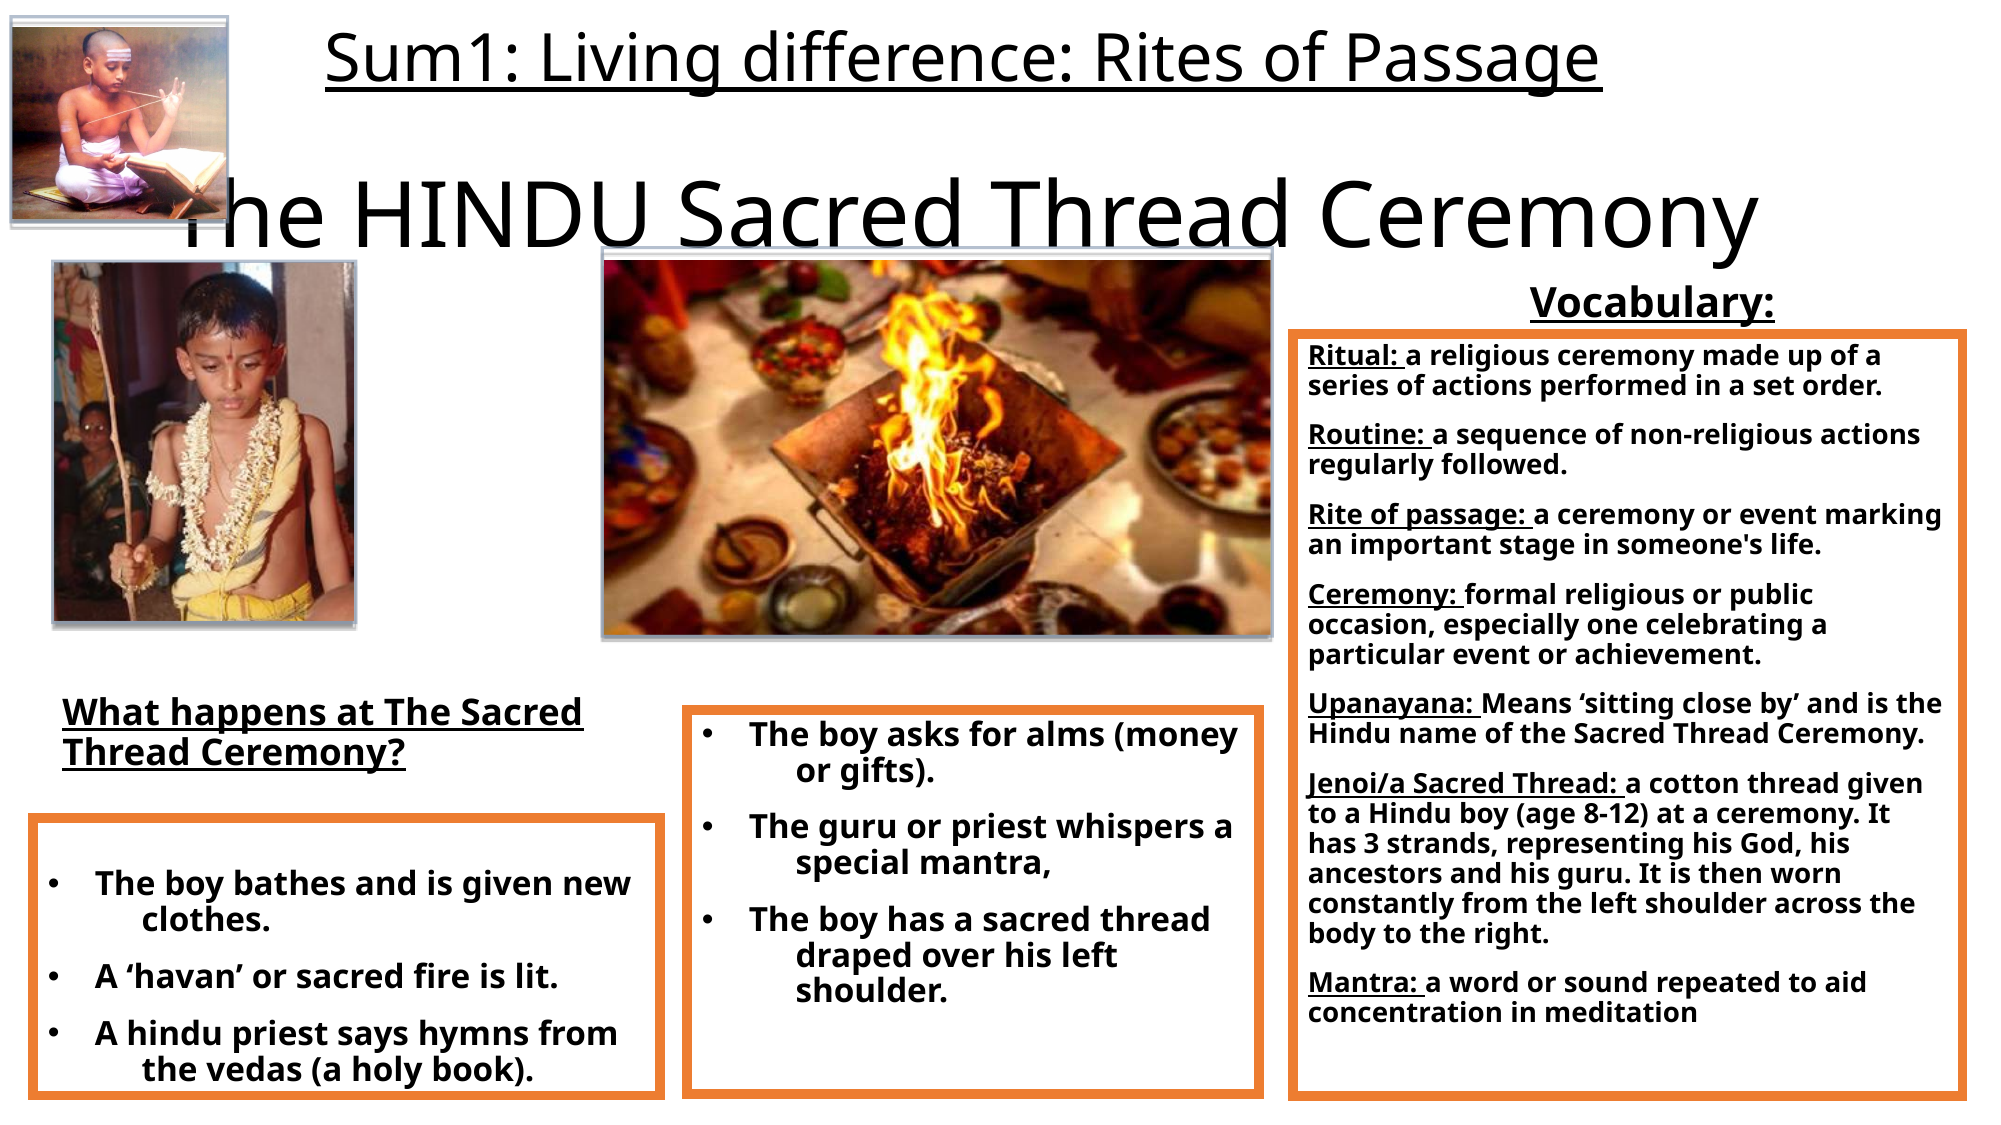

# Sum1: Living difference: Rites of Passage The HINDU Sacred Thread Ceremony
Vocabulary:
Ritual: a religious ceremony made up of a series of actions performed in a set order.
Routine: a sequence of non-religious actions regularly followed.
Rite of passage: a ceremony or event marking an important stage in someone's life.
Ceremony: formal religious or public occasion, especially one celebrating a particular event or achievement.
Upanayana: Means ‘sitting close by’ and is the Hindu name of the Sacred Thread Ceremony.
Jenoi/a Sacred Thread: a cotton thread given to a Hindu boy (age 8-12) at a ceremony. It has 3 strands, representing his God, his ancestors and his guru. It is then worn constantly from the left shoulder across the body to the right.
Mantra: a word or sound repeated to aid concentration in meditation
What happens at The Sacred Thread Ceremony?
The boy asks for alms (money or gifts).
The guru or priest whispers a special mantra,
The boy has a sacred thread draped over his left shoulder.
The boy bathes and is given new clothes.
A ‘havan’ or sacred fire is lit.
A hindu priest says hymns from the vedas (a holy book).